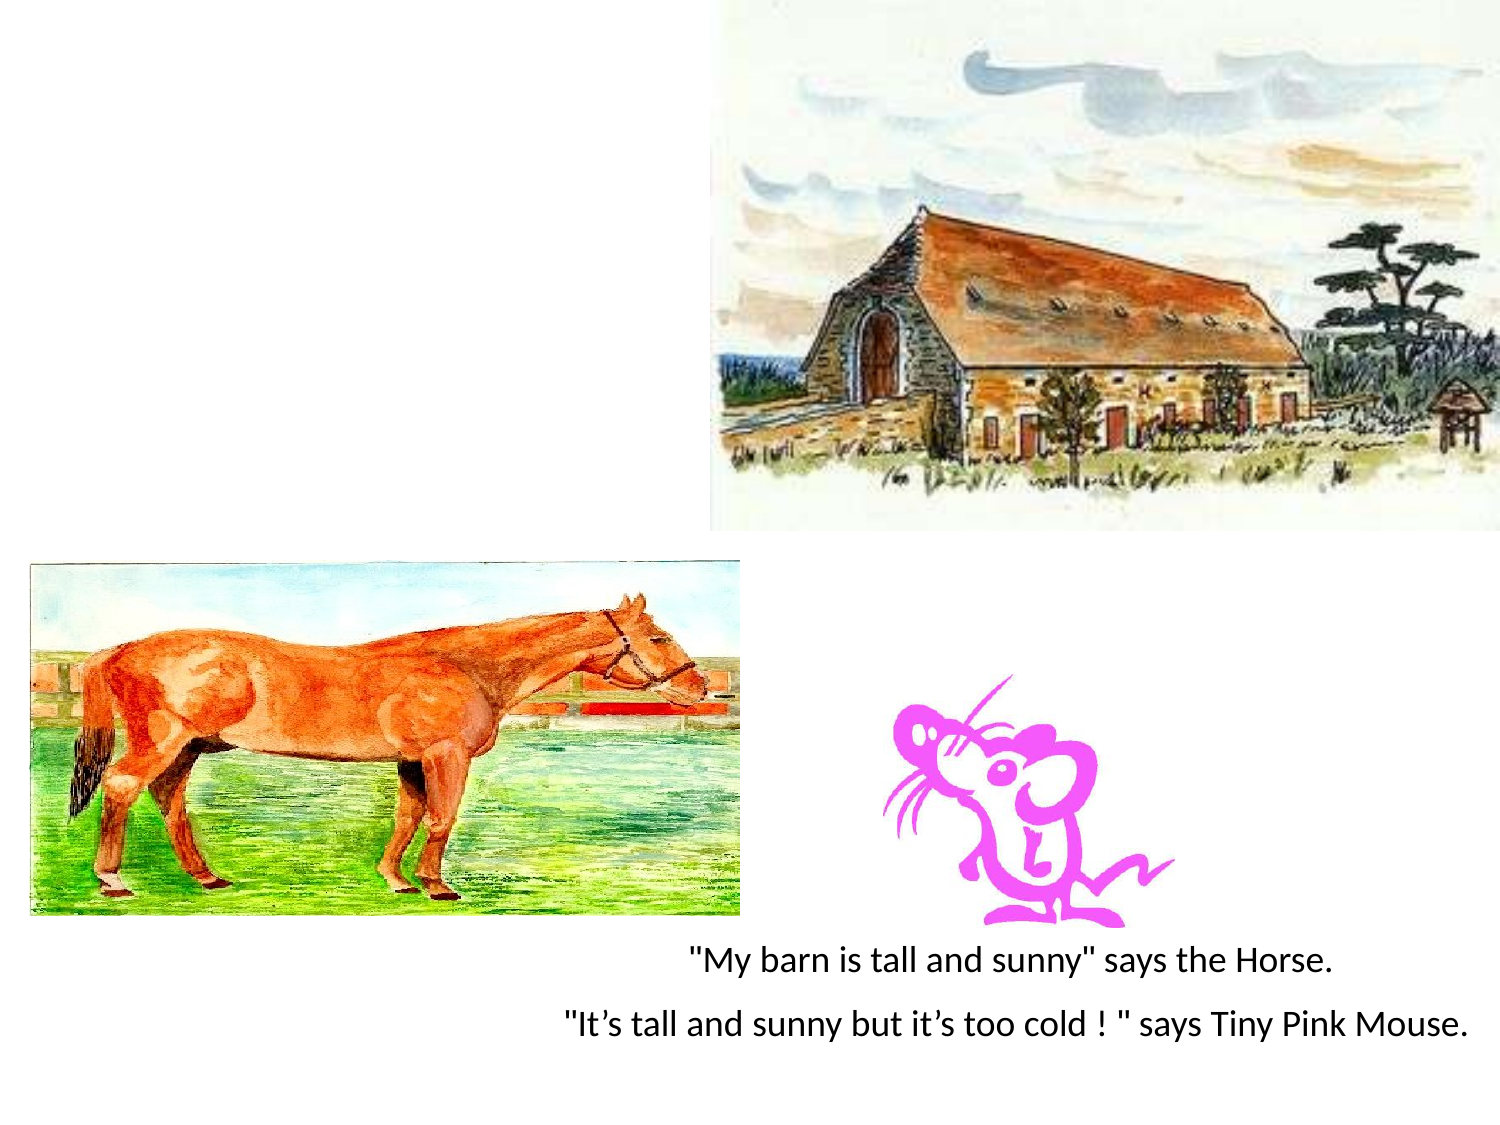

"My barn is tall and sunny" says the Horse.
 "It’s tall and sunny but it’s too cold ! " says Tiny Pink Mouse.